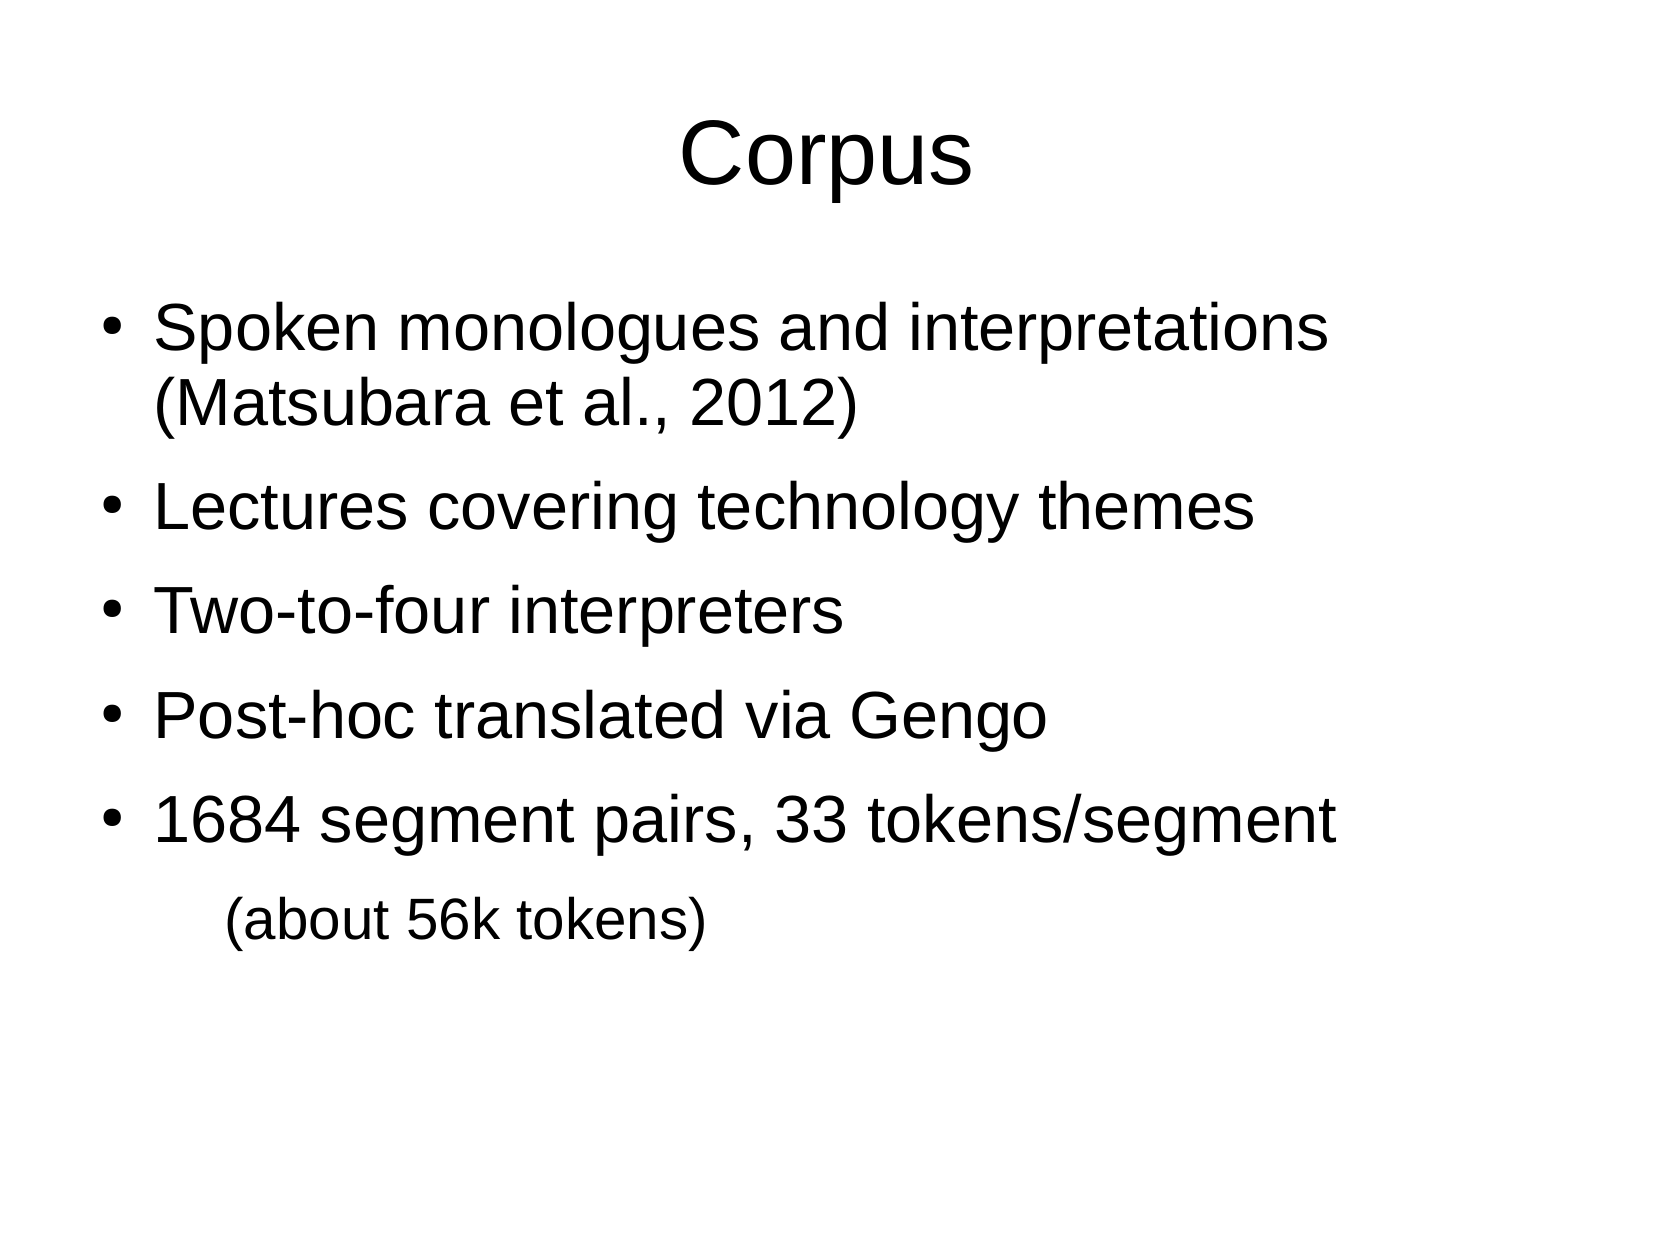

# Corpus
Spoken monologues and interpretations (Matsubara et al., 2012)
Lectures covering technology themes
Two-to-four interpreters
Post-hoc translated via Gengo
1684 segment pairs, 33 tokens/segment
(about 56k tokens)